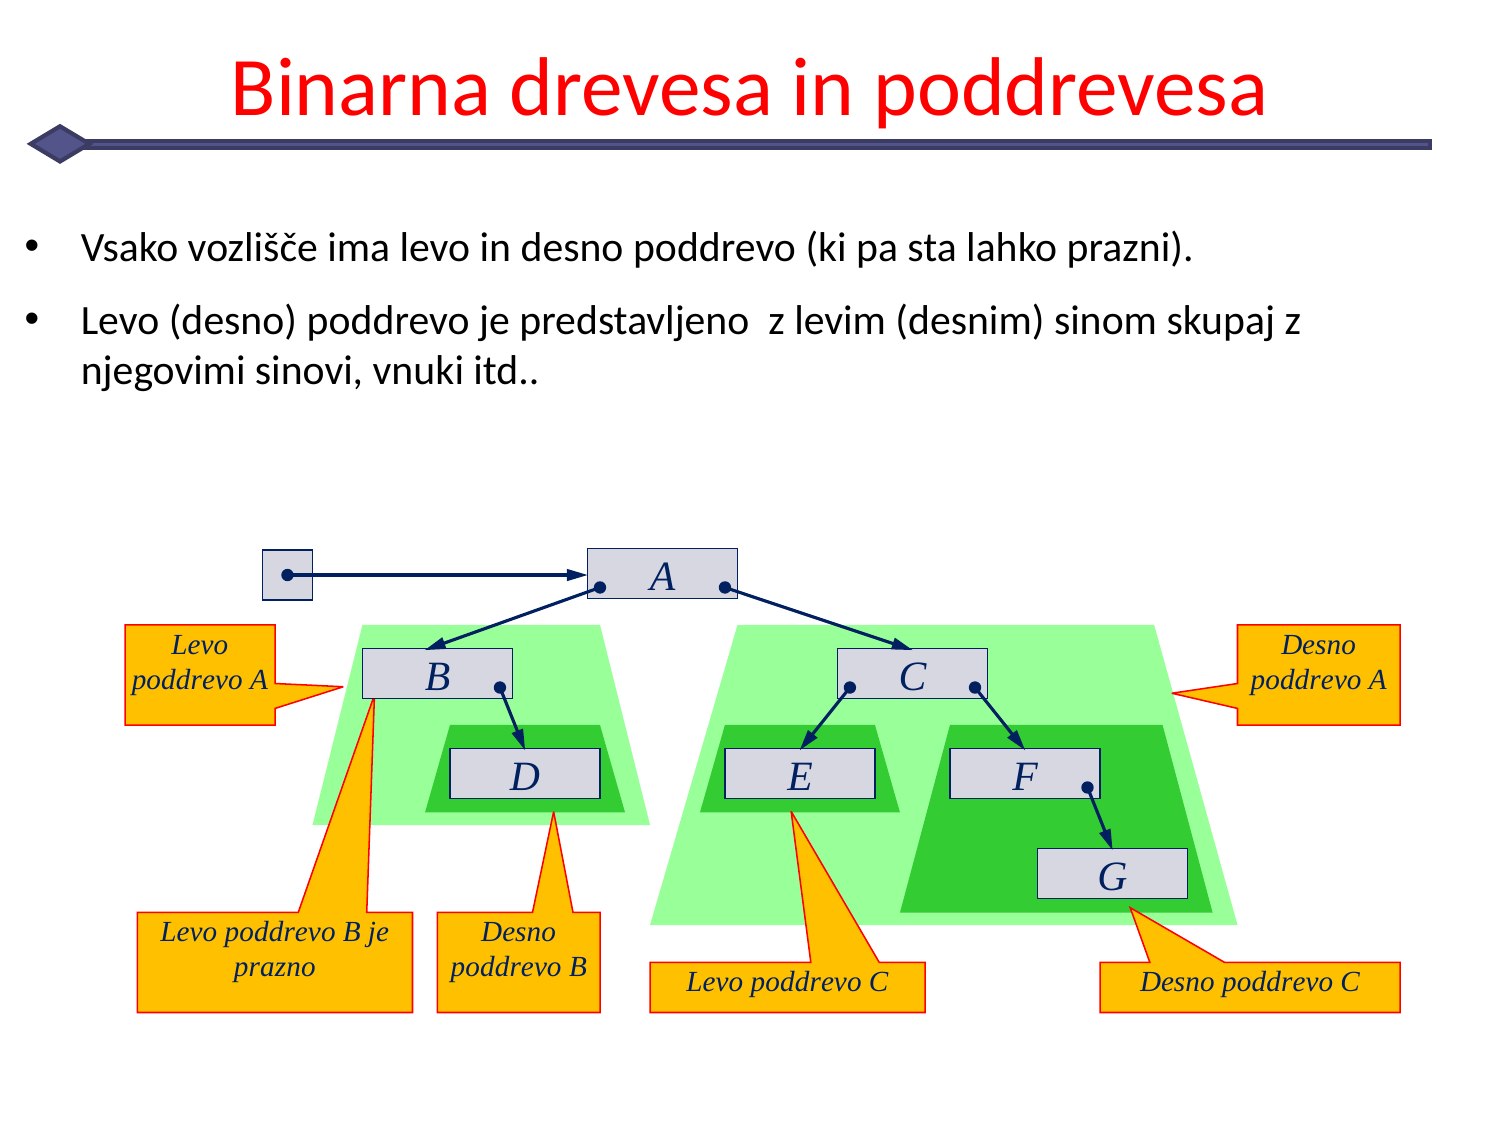

# Binarna drevesa in poddrevesa
Vsako vozlišče ima levo in desno poddrevo (ki pa sta lahko prazni).
Levo (desno) poddrevo je predstavljeno z levim (desnim) sinom skupaj z njegovimi sinovi, vnuki itd..
A
B
C
D
E
F
G
Levo poddrevo A
Desno poddrevo A
Levo poddrevo B je prazno
Desno poddrevo B
Levo poddrevo C
Desno poddrevo C